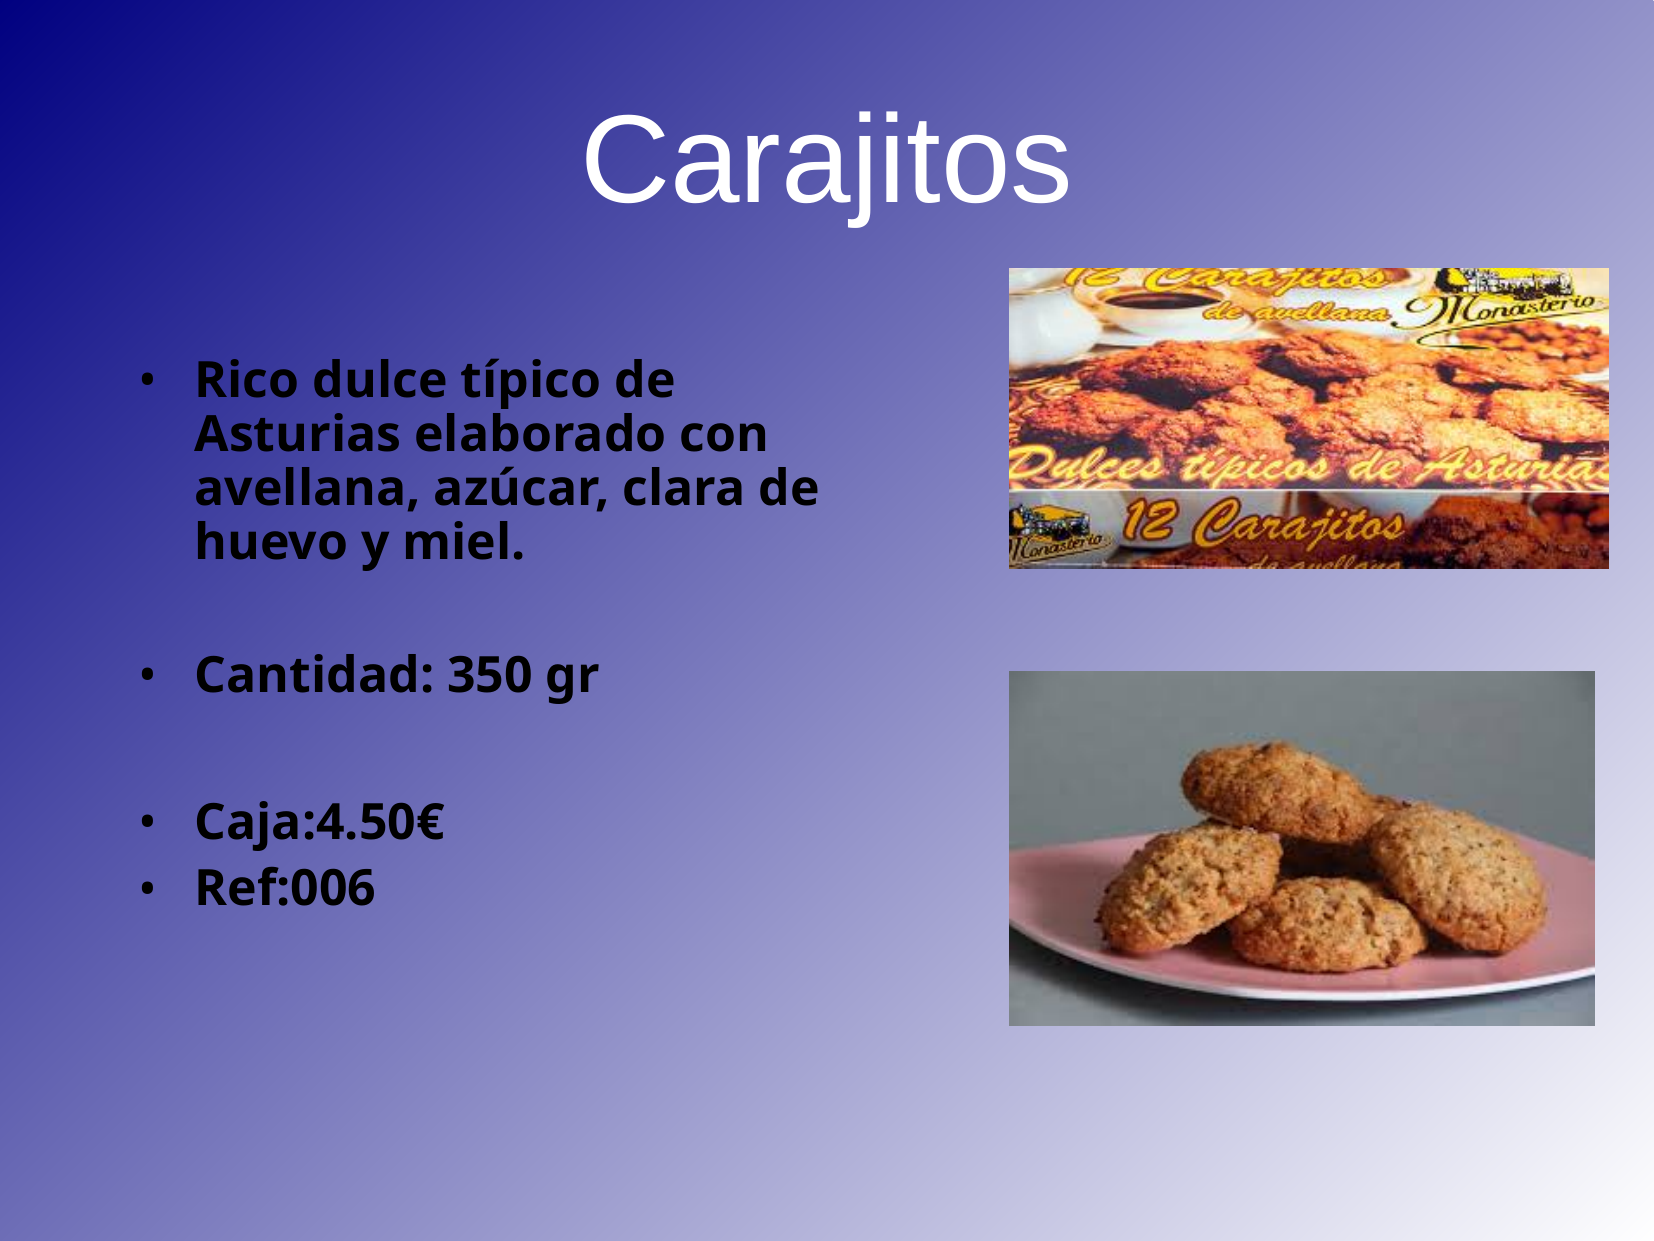

# Carajitos
Rico dulce típico de Asturias elaborado con avellana, azúcar, clara de huevo y miel.
Cantidad: 350 gr
Caja:4.50€
Ref:006